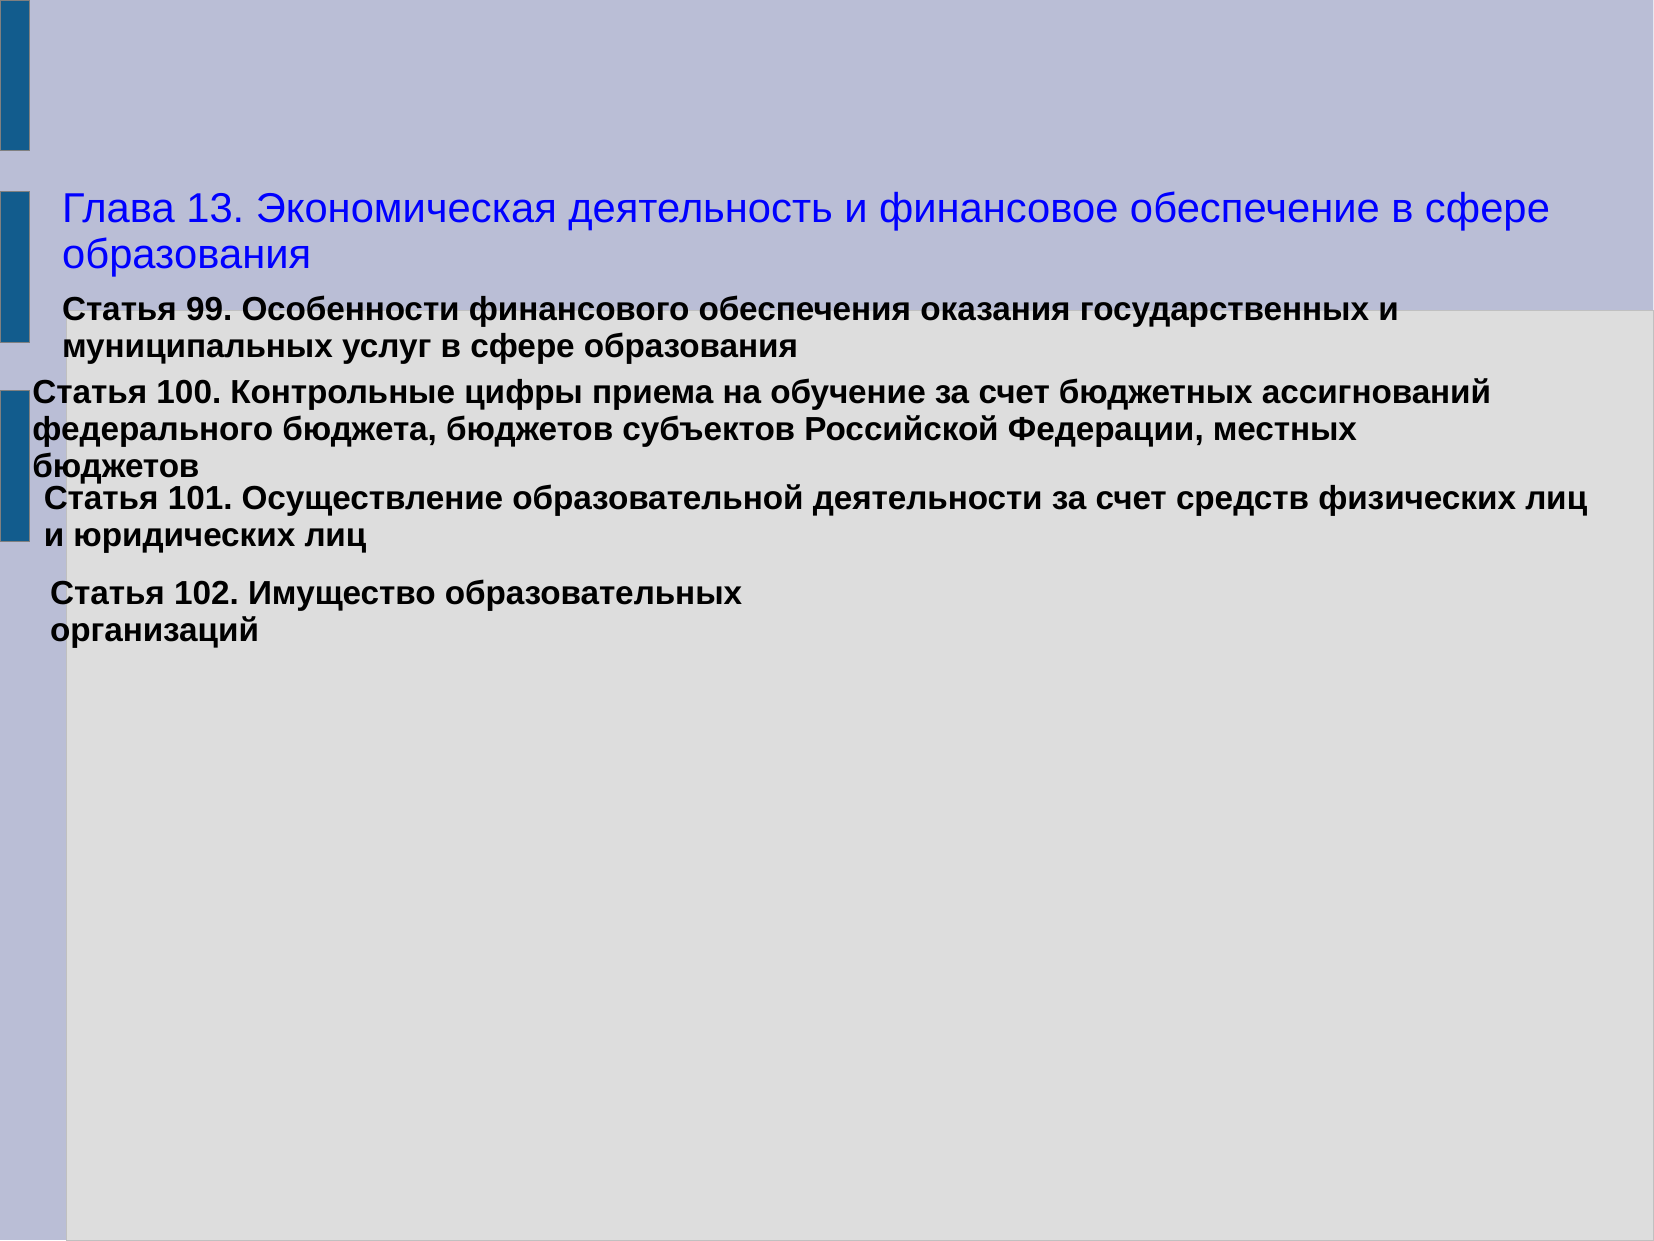

Глава 13. Экономическая деятельность и финансовое обеспечение в сфере образования
Статья 99. Особенности финансового обеспечения оказания государственных и муниципальных услуг в сфере образования
Статья 100. Контрольные цифры приема на обучение за счет бюджетных ассигнований федерального бюджета, бюджетов субъектов Российской Федерации, местных бюджетов
Статья 101. Осуществление образовательной деятельности за счет средств физических лиц и юридических лиц
Статья 102. Имущество образовательных организаций